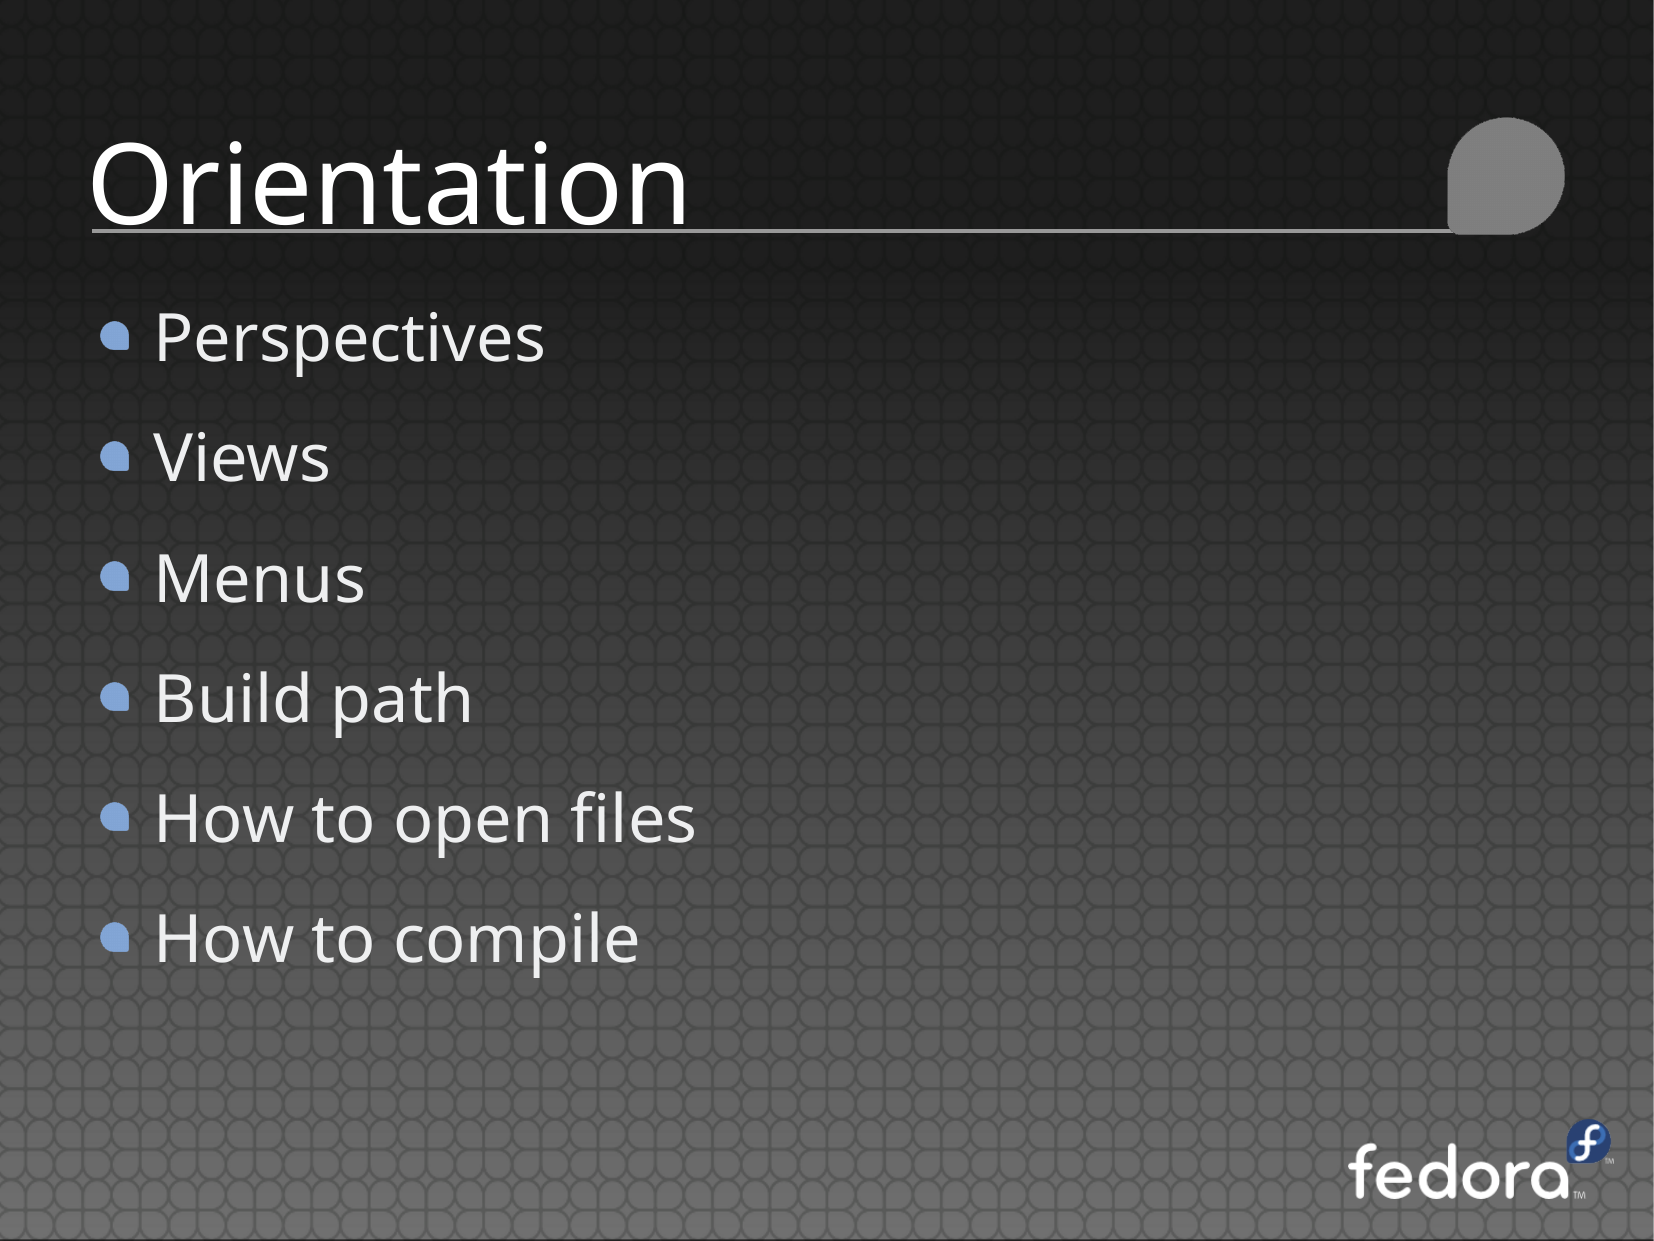

# Orientation
Perspectives
Views
Menus
Build path
How to open files
How to compile